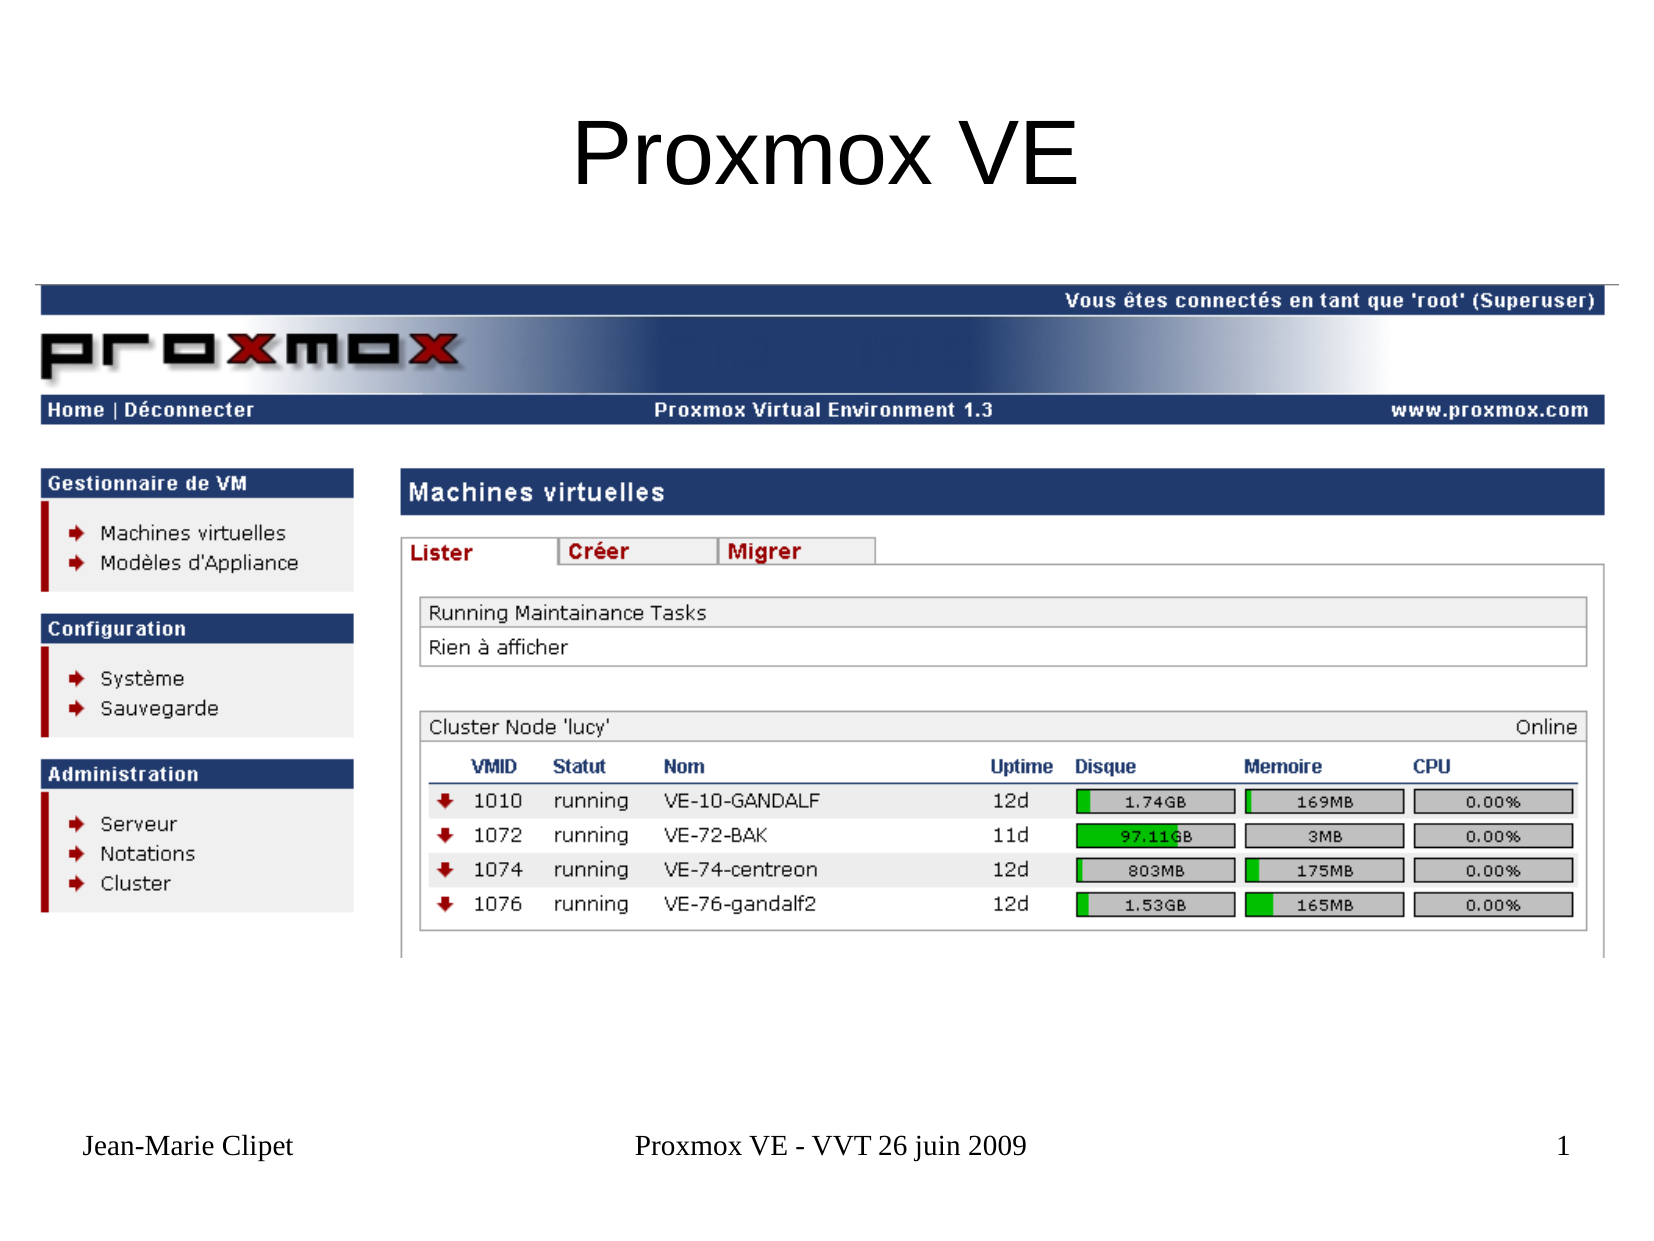

# Proxmox VE
Jean-Marie Clipet
 Proxmox VE - VVT 26 juin 2009
1